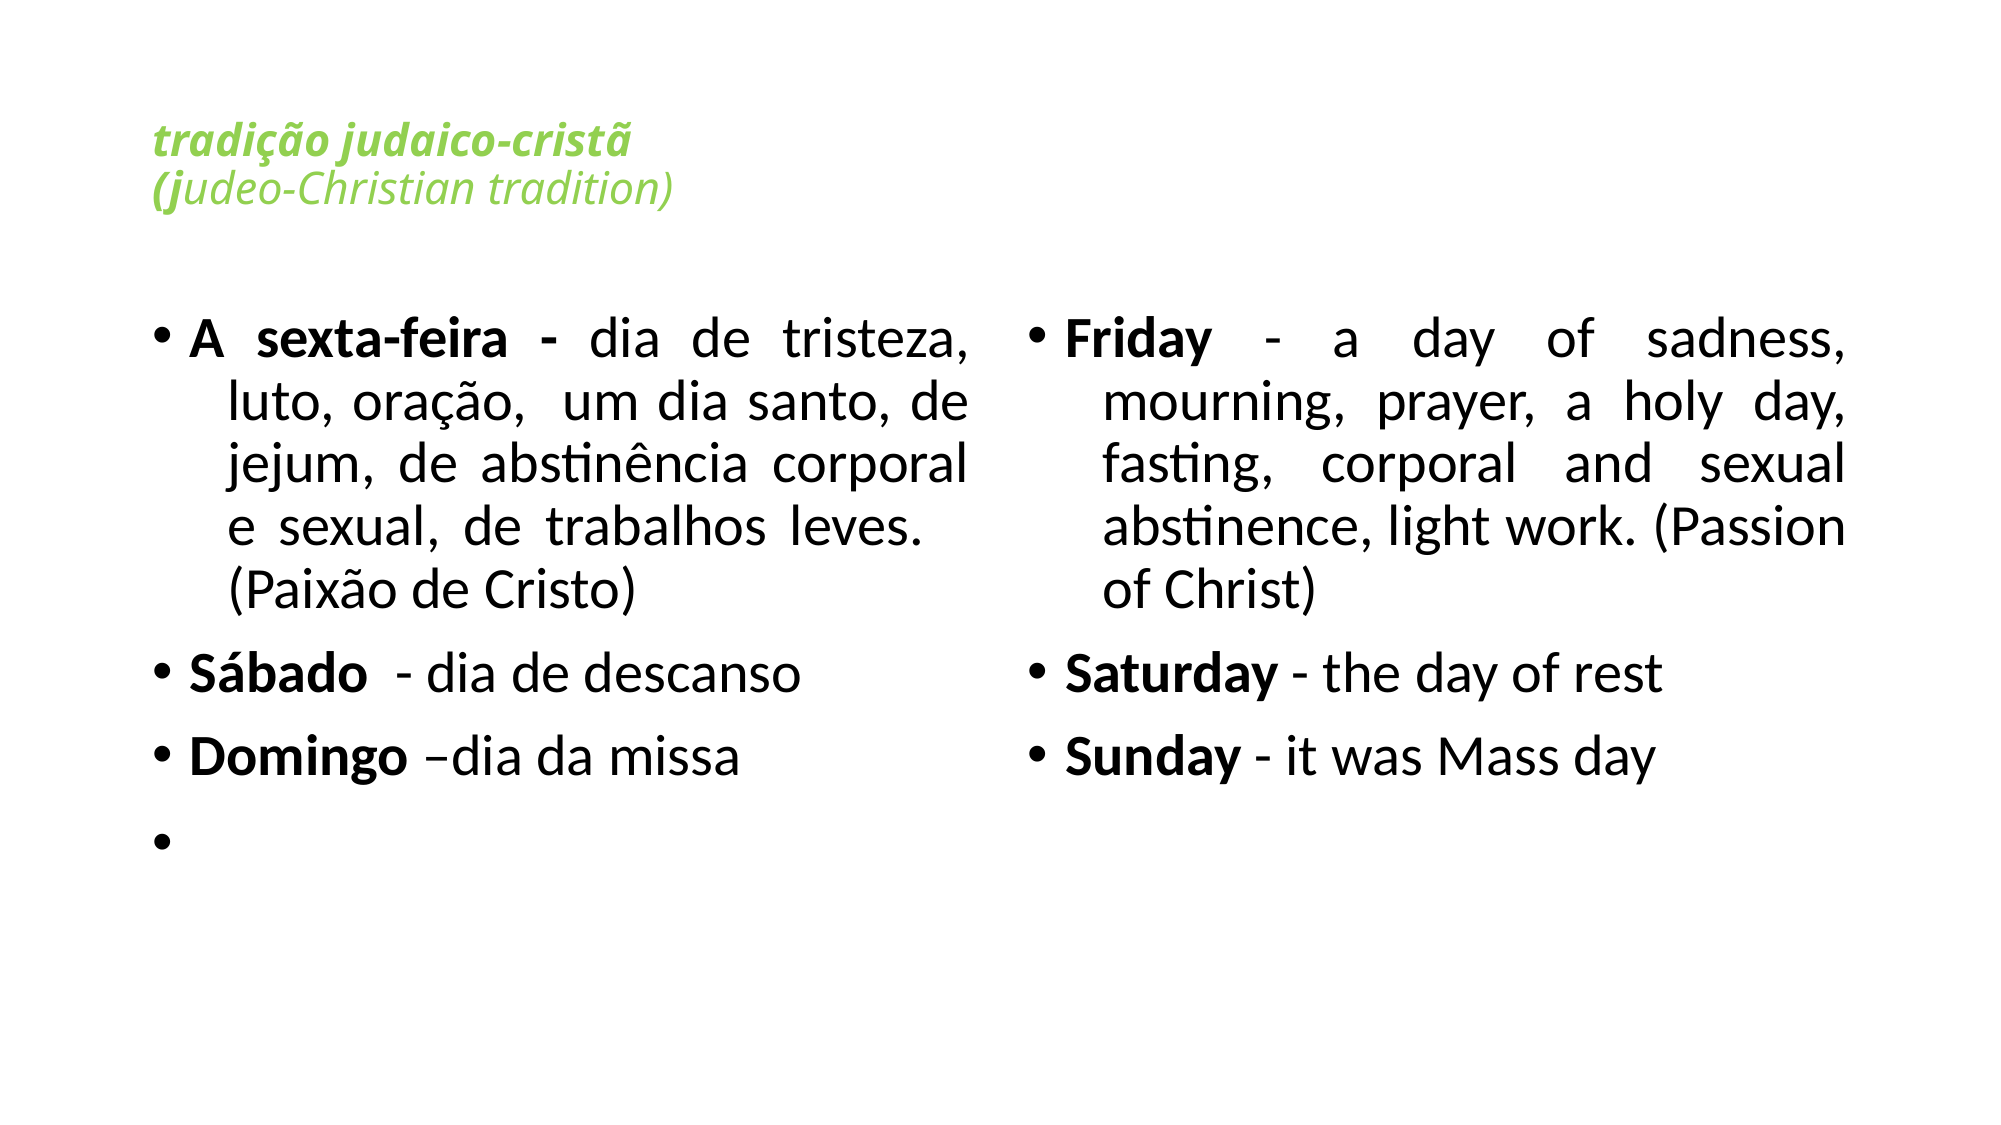

# tradição judaico-cristã (judeo-Christian tradition)
A sexta-feira - dia de tristeza, luto, oração, um dia santo, de jejum, de abstinência corporal e sexual, de trabalhos leves. (Paixão de Cristo)
Sábado - dia de descanso
Domingo –dia da missa
Friday - a day of sadness, mourning, prayer, a holy day, fasting, corporal and sexual abstinence, light work. (Passion of Christ)
Saturday - the day of rest
Sunday - it was Mass day